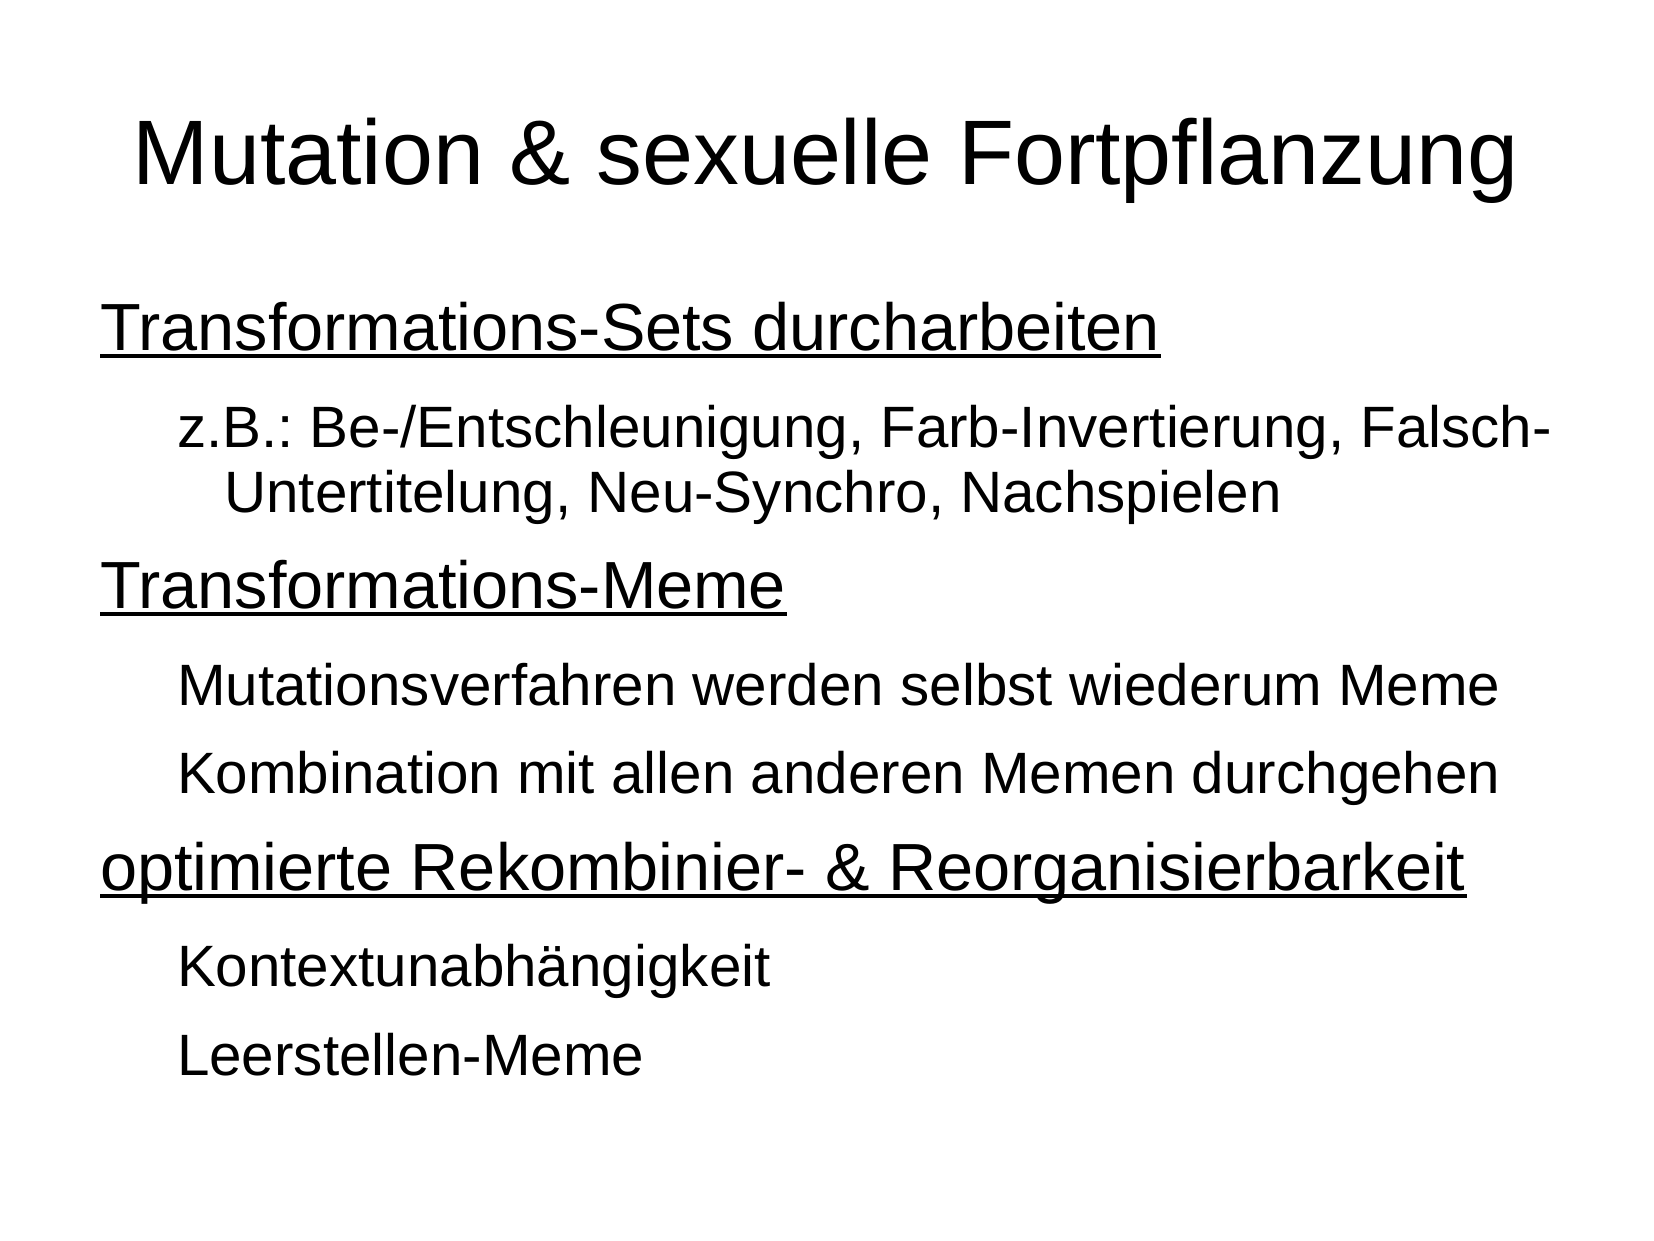

# Mutation & sexuelle Fortpflanzung
Transformations-Sets durcharbeiten
z.B.: Be-/Entschleunigung, Farb-Invertierung, Falsch-Untertitelung, Neu-Synchro, Nachspielen
Transformations-Meme
Mutationsverfahren werden selbst wiederum Meme
Kombination mit allen anderen Memen durchgehen
optimierte Rekombinier- & Reorganisierbarkeit
Kontextunabhängigkeit
Leerstellen-Meme